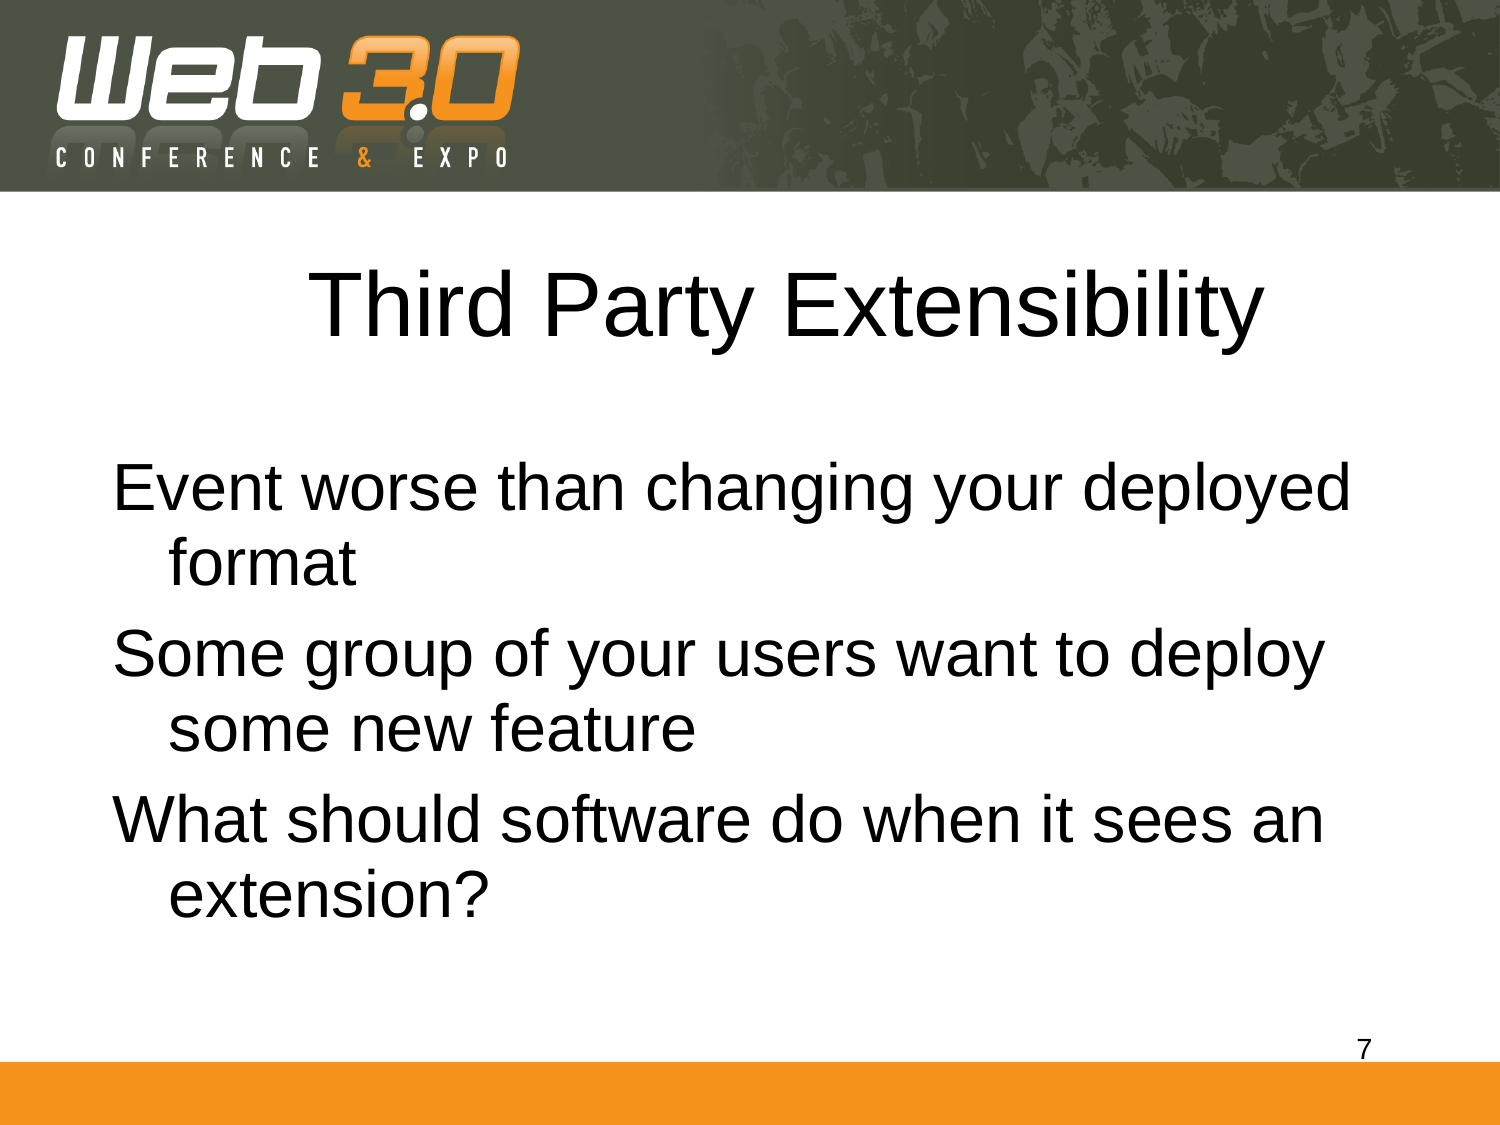

# Third Party Extensibility
Event worse than changing your deployed format
Some group of your users want to deploy some new feature
What should software do when it sees an extension?
7